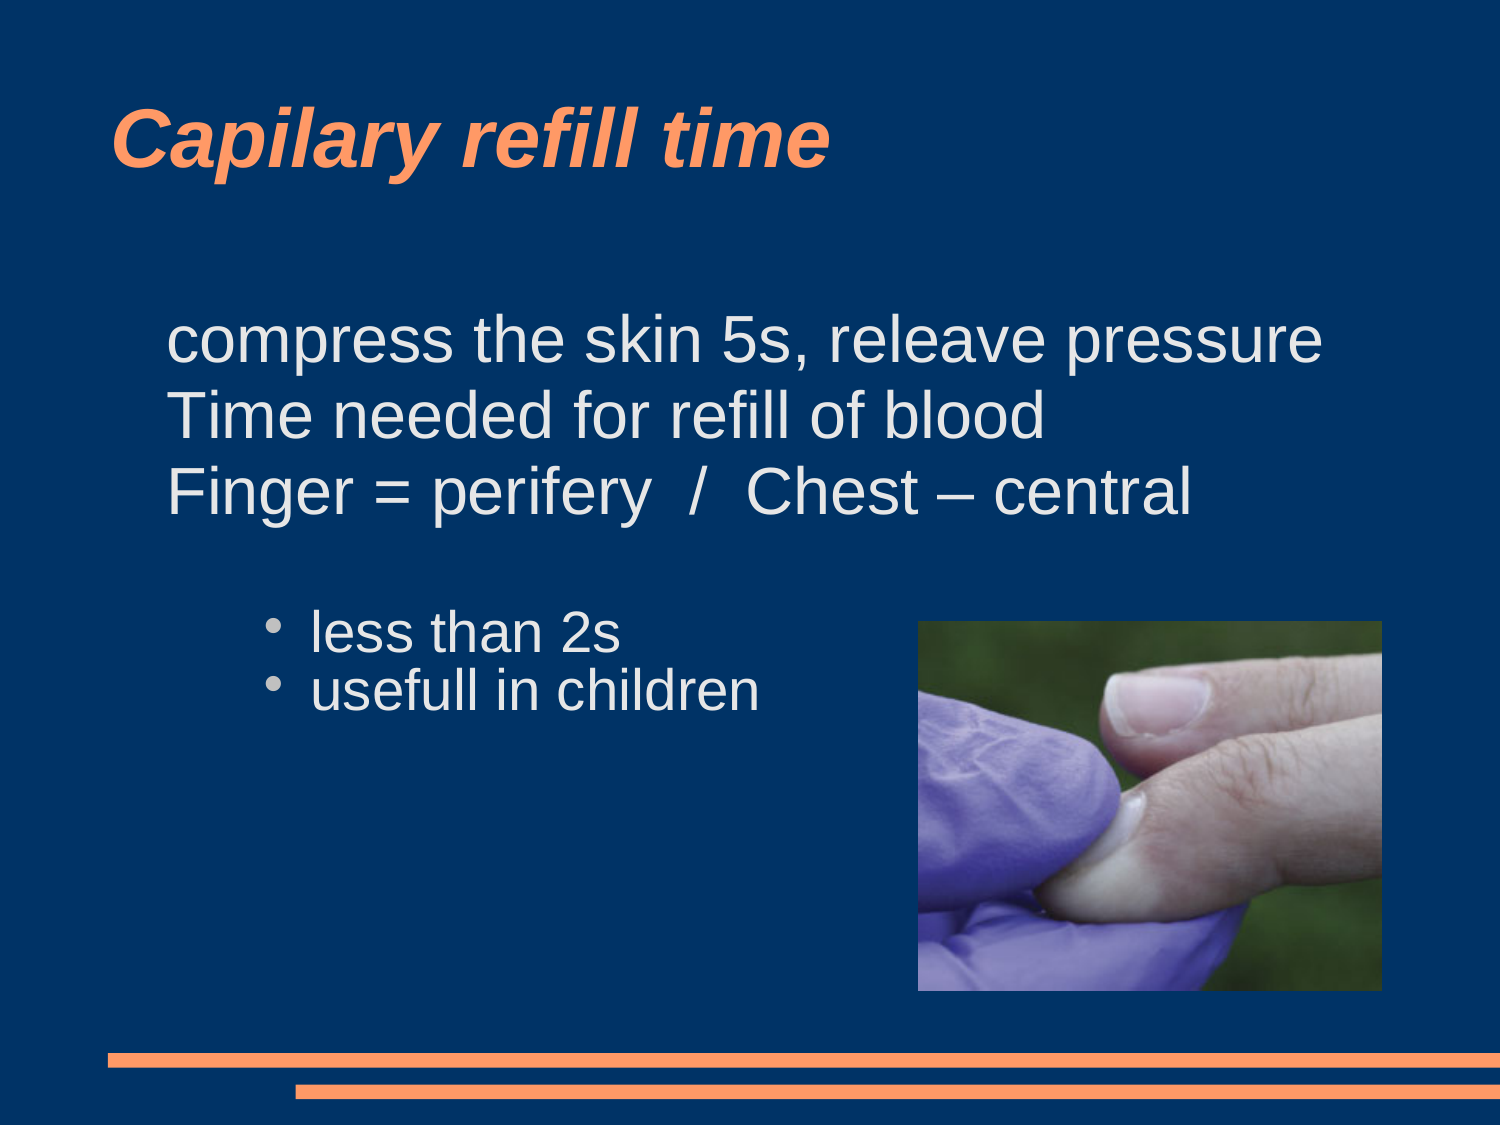

# Capilary refill time
compress the skin 5s, releave pressure
Time needed for refill of blood
Finger = perifery / Chest – central
less than 2s
usefull in children